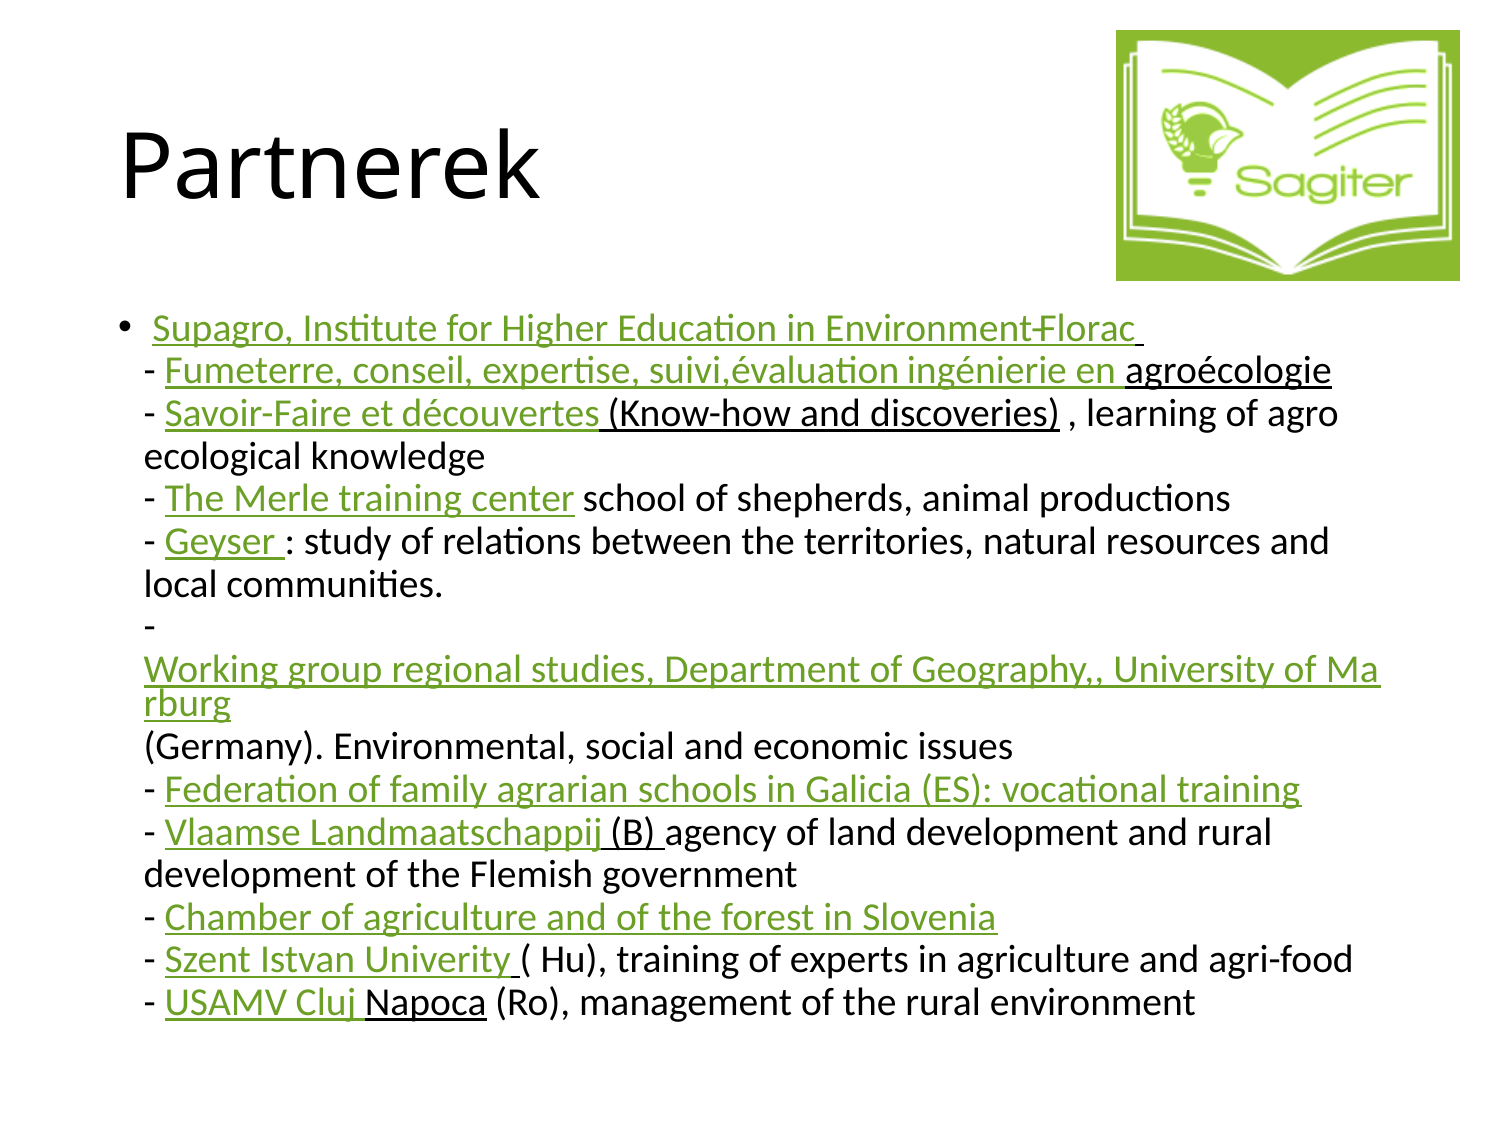

# Partnerek
 Supagro, Institute for Higher Education in Environment-Florac 
- Fumeterre, conseil, expertise, suivi,évaluation ingénierie en agroécologie
- Savoir-Faire et découvertes (Know-how and discoveries) , learning of agro ecological knowledge
- The Merle training center school of shepherds, animal productions
- Geyser : study of relations between the territories, natural resources and local communities.
- Working group regional studies, Department of Geography,, University of Marburg(Germany). Environmental, social and economic issues
- Federation of family agrarian schools in Galicia (ES): vocational training 
- Vlaamse Landmaatschappij (B) agency of land development and rural development of the Flemish government
- Chamber of agriculture and of the forest in Slovenia 
- Szent Istvan Univerity ( Hu), training of experts in agriculture and agri-food
- USAMV Cluj Napoca (Ro), management of the rural environment